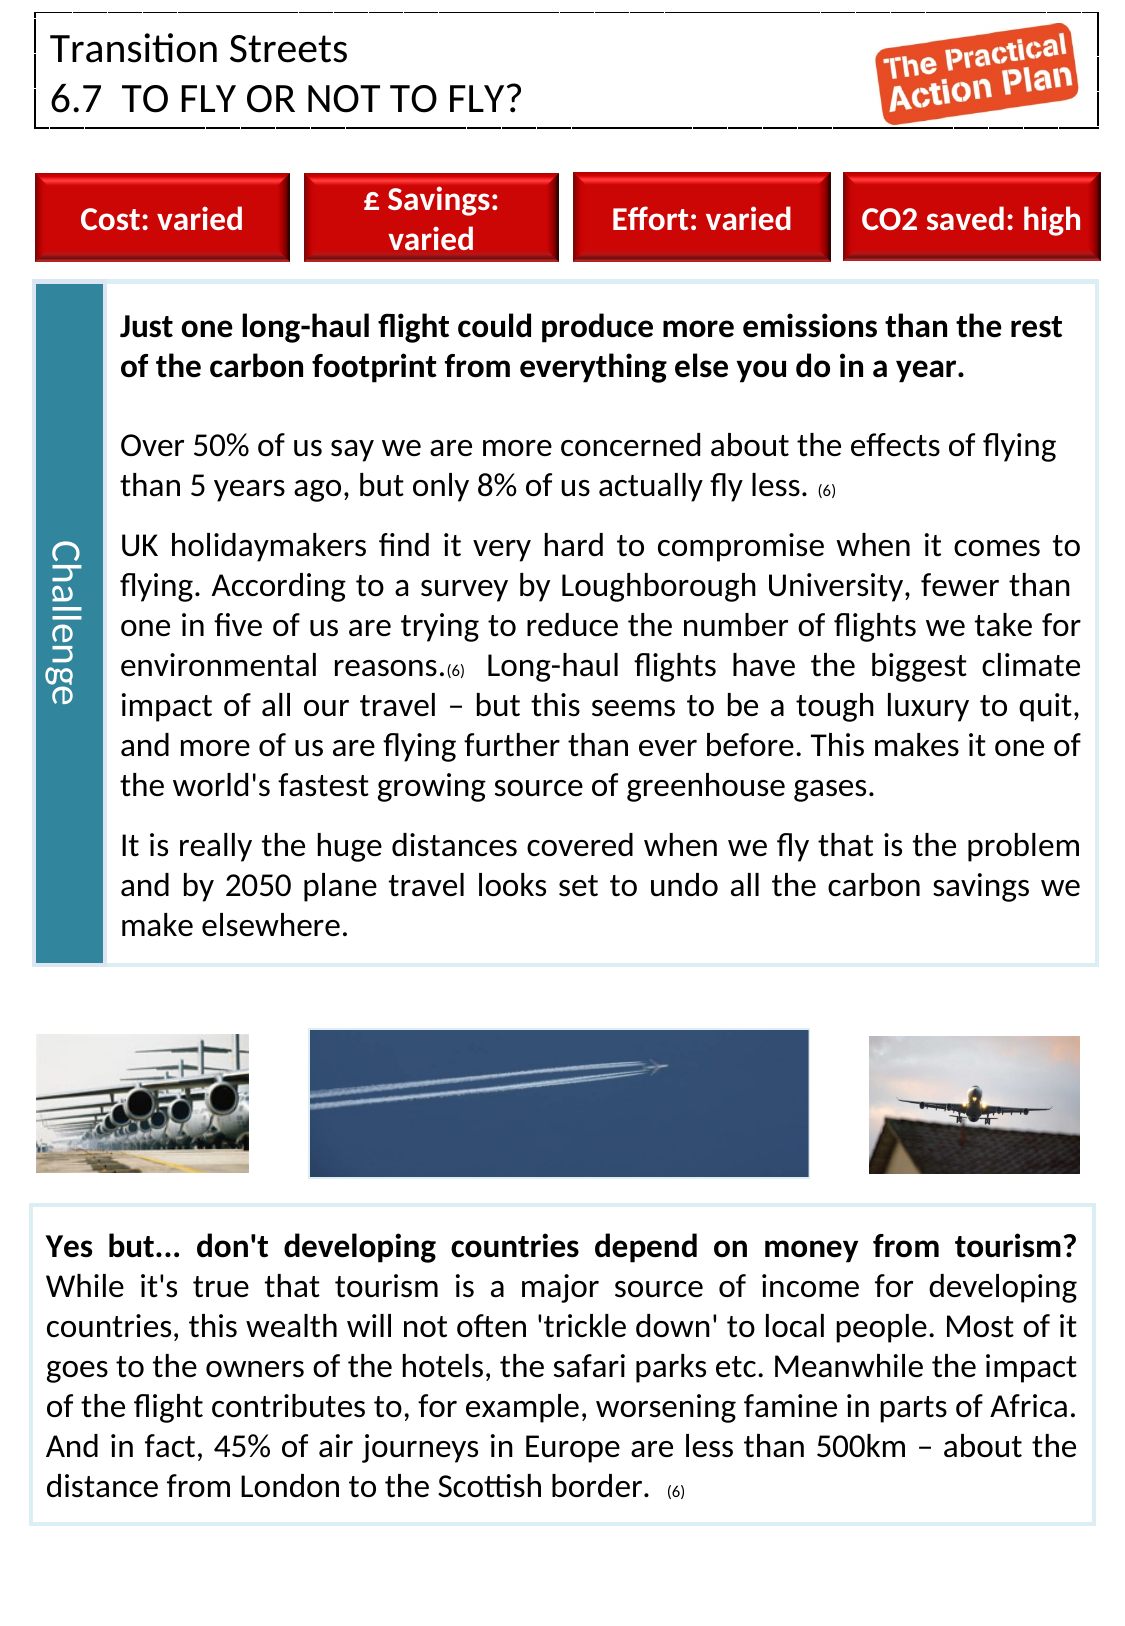

Transition Streets
6.7 TO FLY OR NOT TO FLY?
Effort: varied
CO2 saved: high
Cost: varied
£ Savings: varied
Challenge
Just one long-haul flight could produce more emissions than the rest of the carbon footprint from everything else you do in a year.
Over 50% of us say we are more concerned about the effects of flying than 5 years ago, but only 8% of us actually fly less. (6)
UK holidaymakers find it very hard to compromise when it comes to flying. According to a survey by Loughborough University, fewer than one in five of us are trying to reduce the number of flights we take for environmental reasons.(6) Long-haul flights have the biggest climate impact of all our travel – but this seems to be a tough luxury to quit, and more of us are flying further than ever before. This makes it one of the world's fastest growing source of greenhouse gases.
It is really the huge distances covered when we fly that is the problem and by 2050 plane travel looks set to undo all the carbon savings we make elsewhere.
Yes but... don't developing countries depend on money from tourism? While it's true that tourism is a major source of income for developing countries, this wealth will not often 'trickle down' to local people. Most of it goes to the owners of the hotels, the safari parks etc. Meanwhile the impact of the flight contributes to, for example, worsening famine in parts of Africa. And in fact, 45% of air journeys in Europe are less than 500km – about the distance from London to the Scottish border. (6)